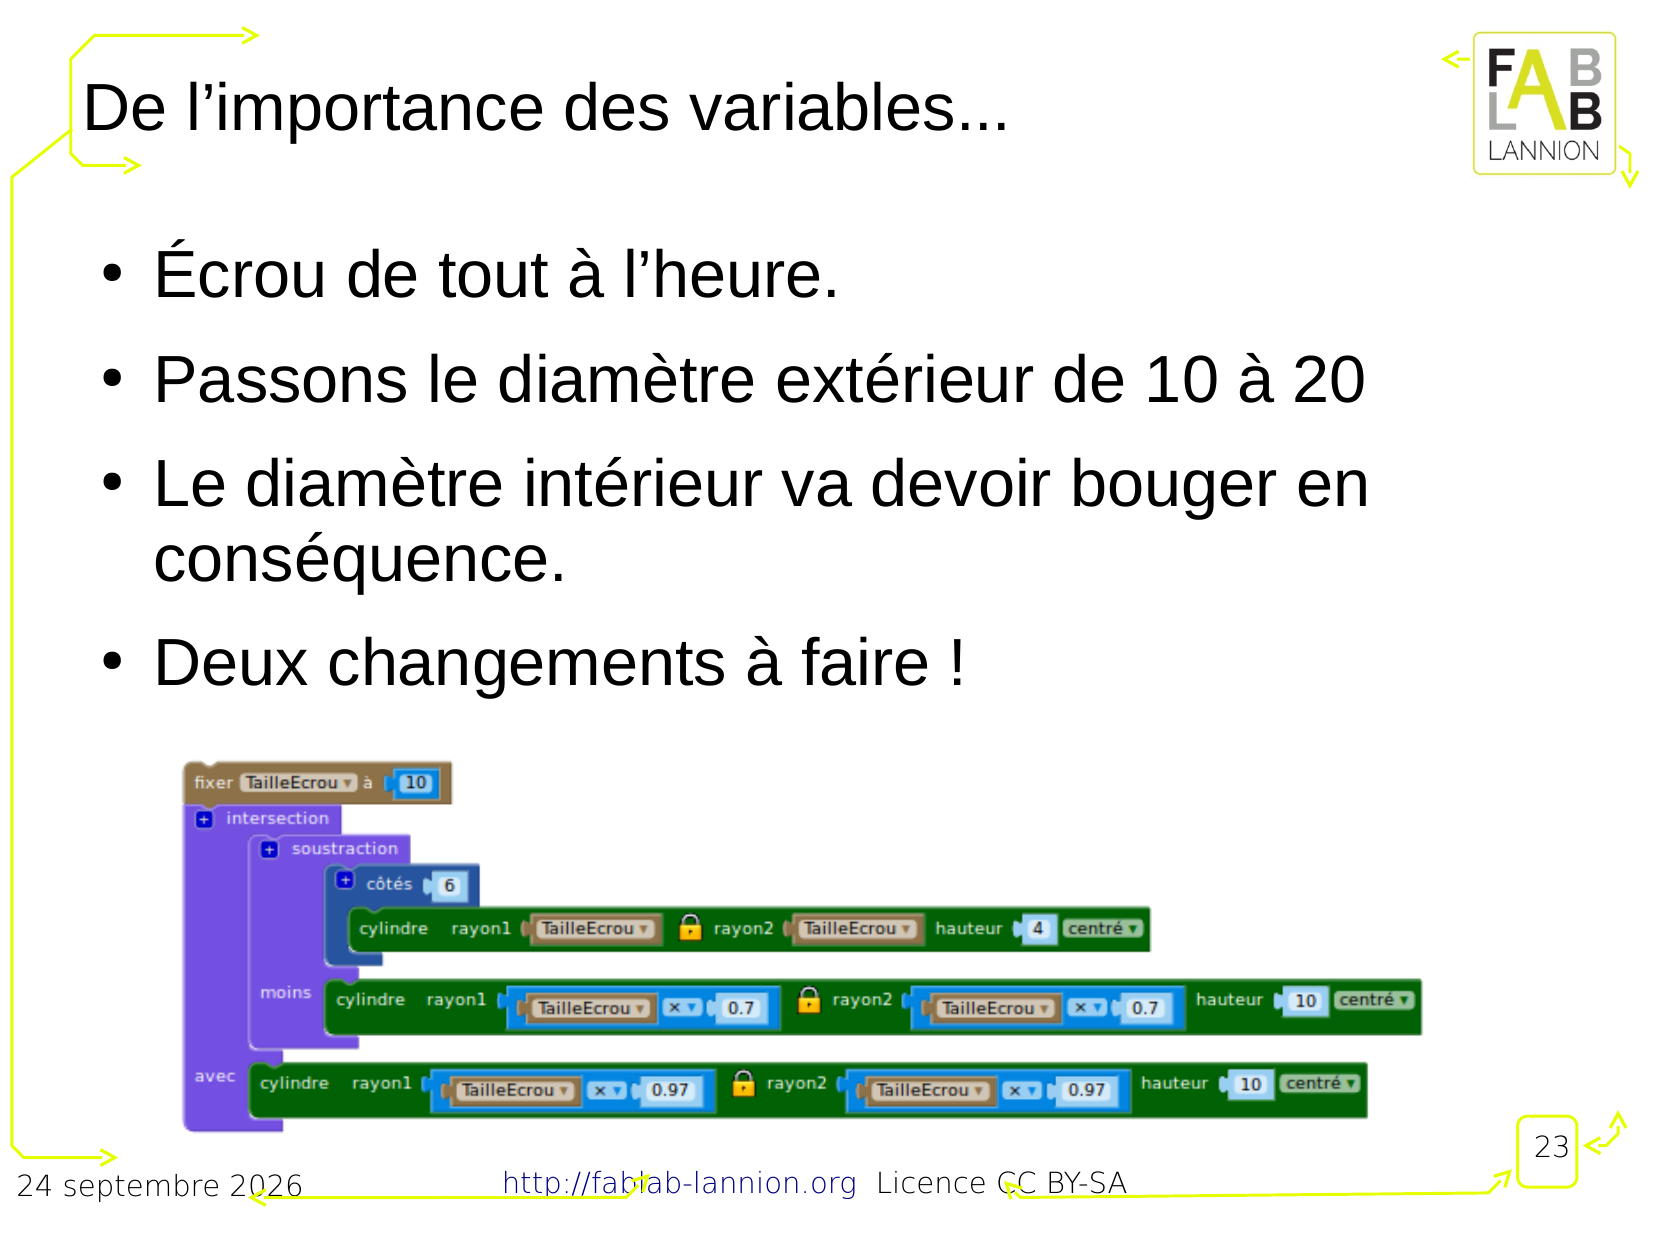

# De l’importance des variables...
Écrou de tout à l’heure.
Passons le diamètre extérieur de 10 à 20
Le diamètre intérieur va devoir bouger en conséquence.
Deux changements à faire !
23